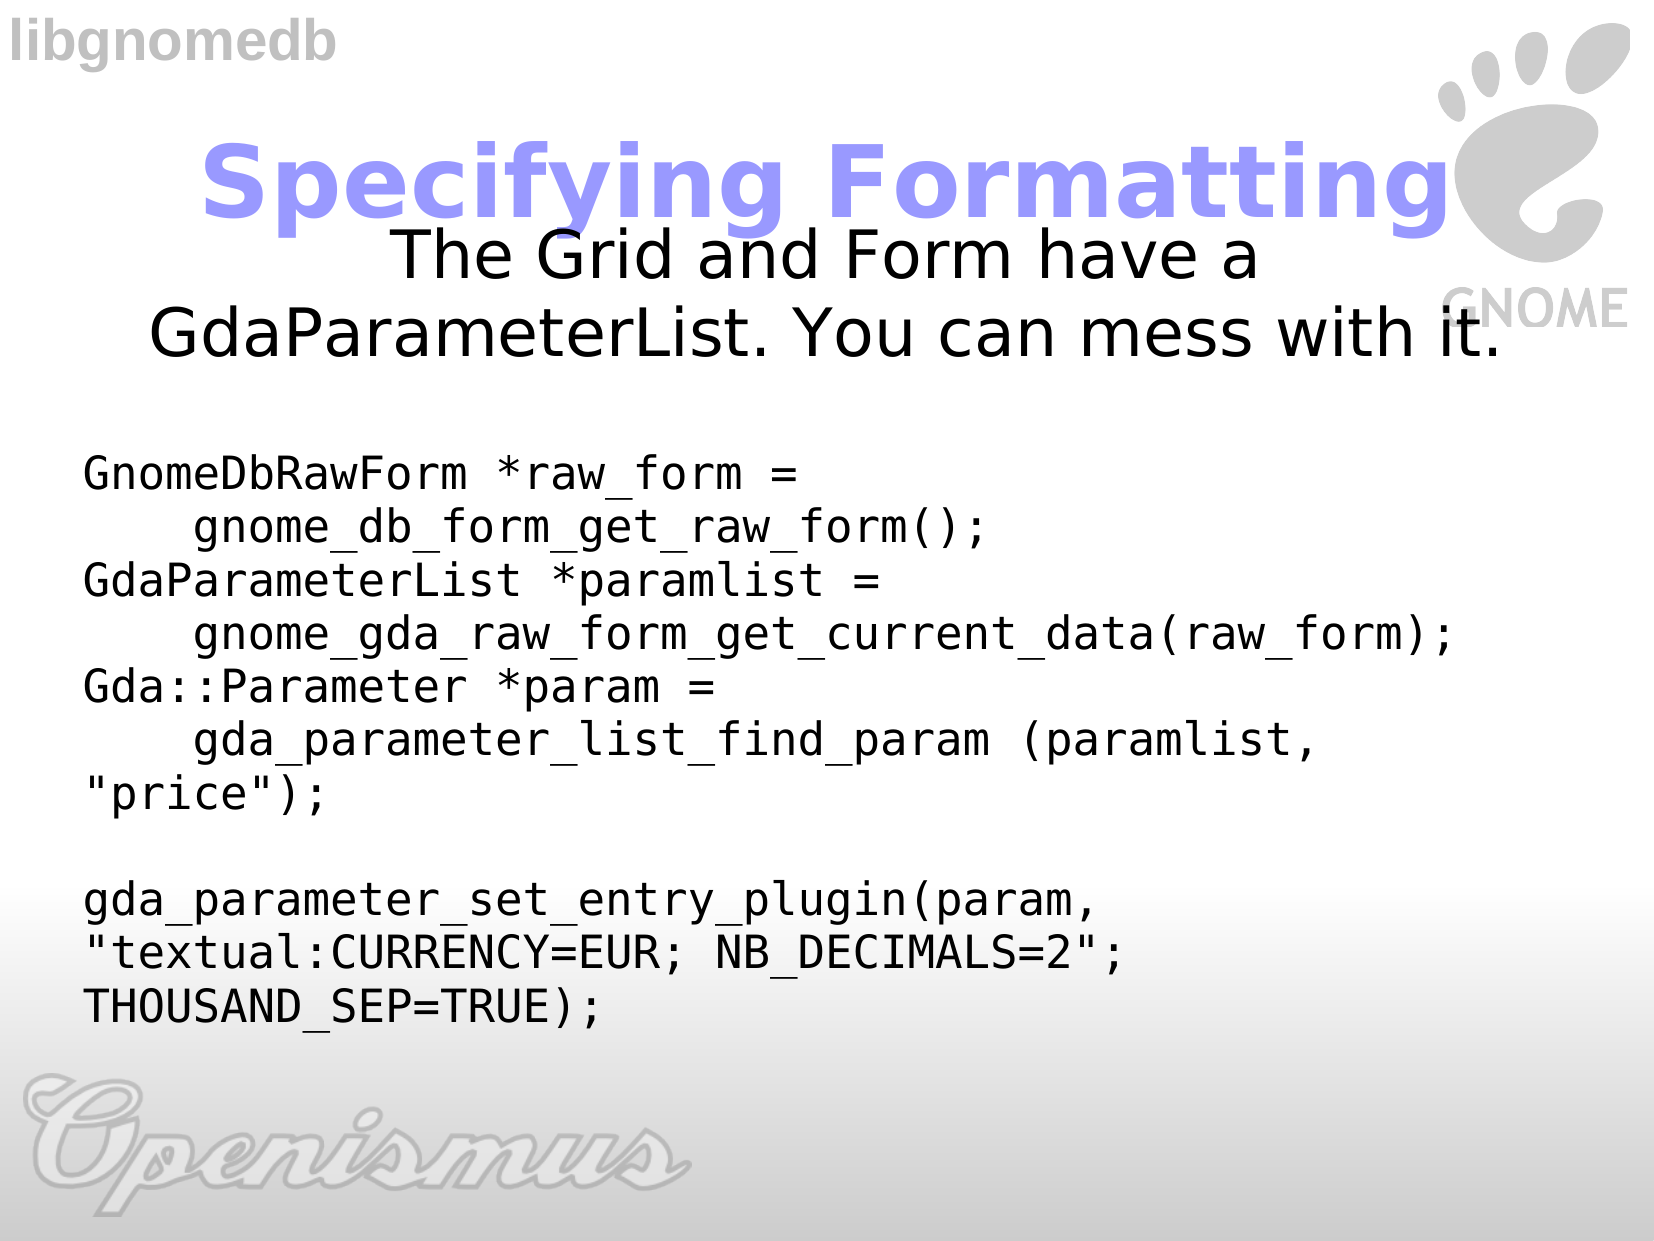

# Specifying Formatting
The Grid and Form have a GdaParameterList. You can mess with it.
GnomeDbRawForm *raw_form =
 gnome_db_form_get_raw_form();
GdaParameterList *paramlist =
 gnome_gda_raw_form_get_current_data(raw_form);
Gda::Parameter *param =
 gda_parameter_list_find_param (paramlist, "price");
gda_parameter_set_entry_plugin(param, "textual:CURRENCY=EUR; NB_DECIMALS=2"; THOUSAND_SEP=TRUE);